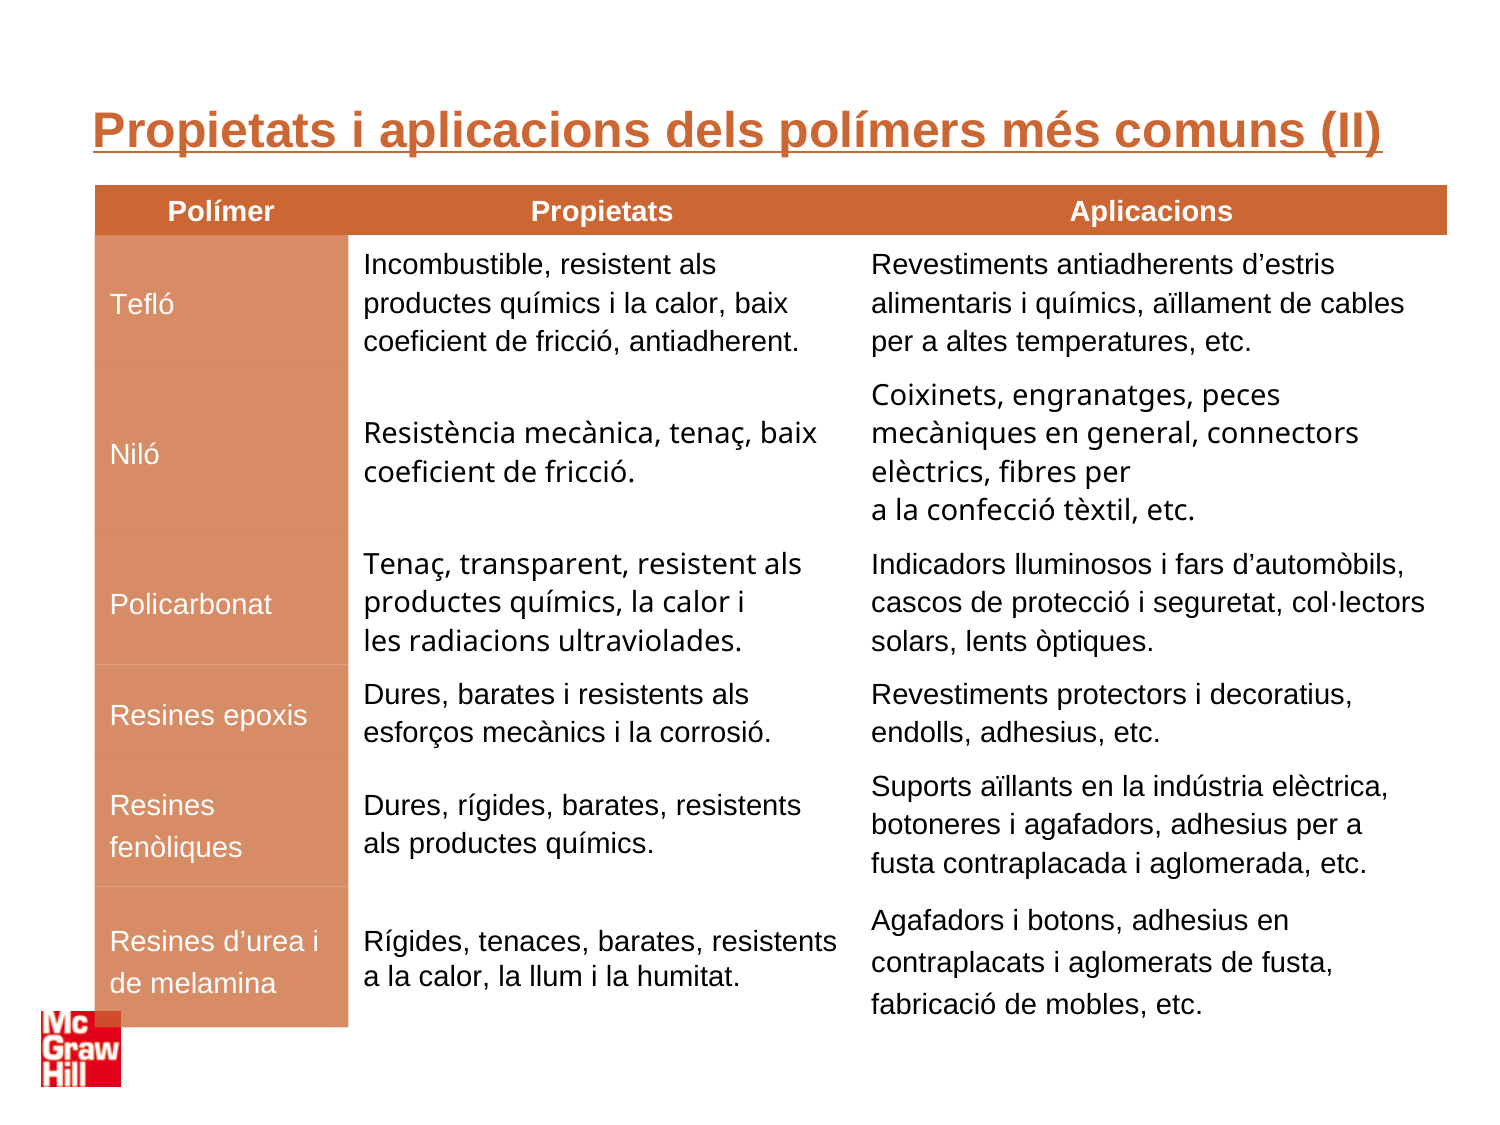

Propietats i aplicacions dels polímers més comuns (II)
| Polímer | Propietats | Aplicacions |
| --- | --- | --- |
| Tefló | Incombustible, resistent als productes químics i la calor, baix coeficient de fricció, antiadherent. | Revestiments antiadherents d’estris alimentaris i químics, aïllament de cables per a altes temperatures, etc. |
| Niló | Resistència mecànica, tenaç, baix coeficient de fricció. | Coixinets, engranatges, peces mecàniques en general, connectors elèctrics, fibres per a la confecció tèxtil, etc. |
| Policarbonat | Tenaç, transparent, resistent als productes químics, la calor i les radiacions ultraviolades. | Indicadors lluminosos i fars d’automòbils, cascos de protecció i seguretat, col·lectors solars, lents òptiques. |
| Resines epoxis | Dures, barates i resistents als esforços mecànics i la corrosió. | Revestiments protectors i decoratius, endolls, adhesius, etc. |
| Resines fenòliques | Dures, rígides, barates, resistents als productes químics. | Suports aïllants en la indústria elèctrica, botoneres i agafadors, adhesius per a fusta contraplacada i aglomerada, etc. |
| Resines d’urea i de melamina | Rígides, tenaces, barates, resistents a la calor, la llum i la humitat. | Agafadors i botons, adhesius en contraplacats i aglomerats de fusta, fabricació de mobles, etc. |